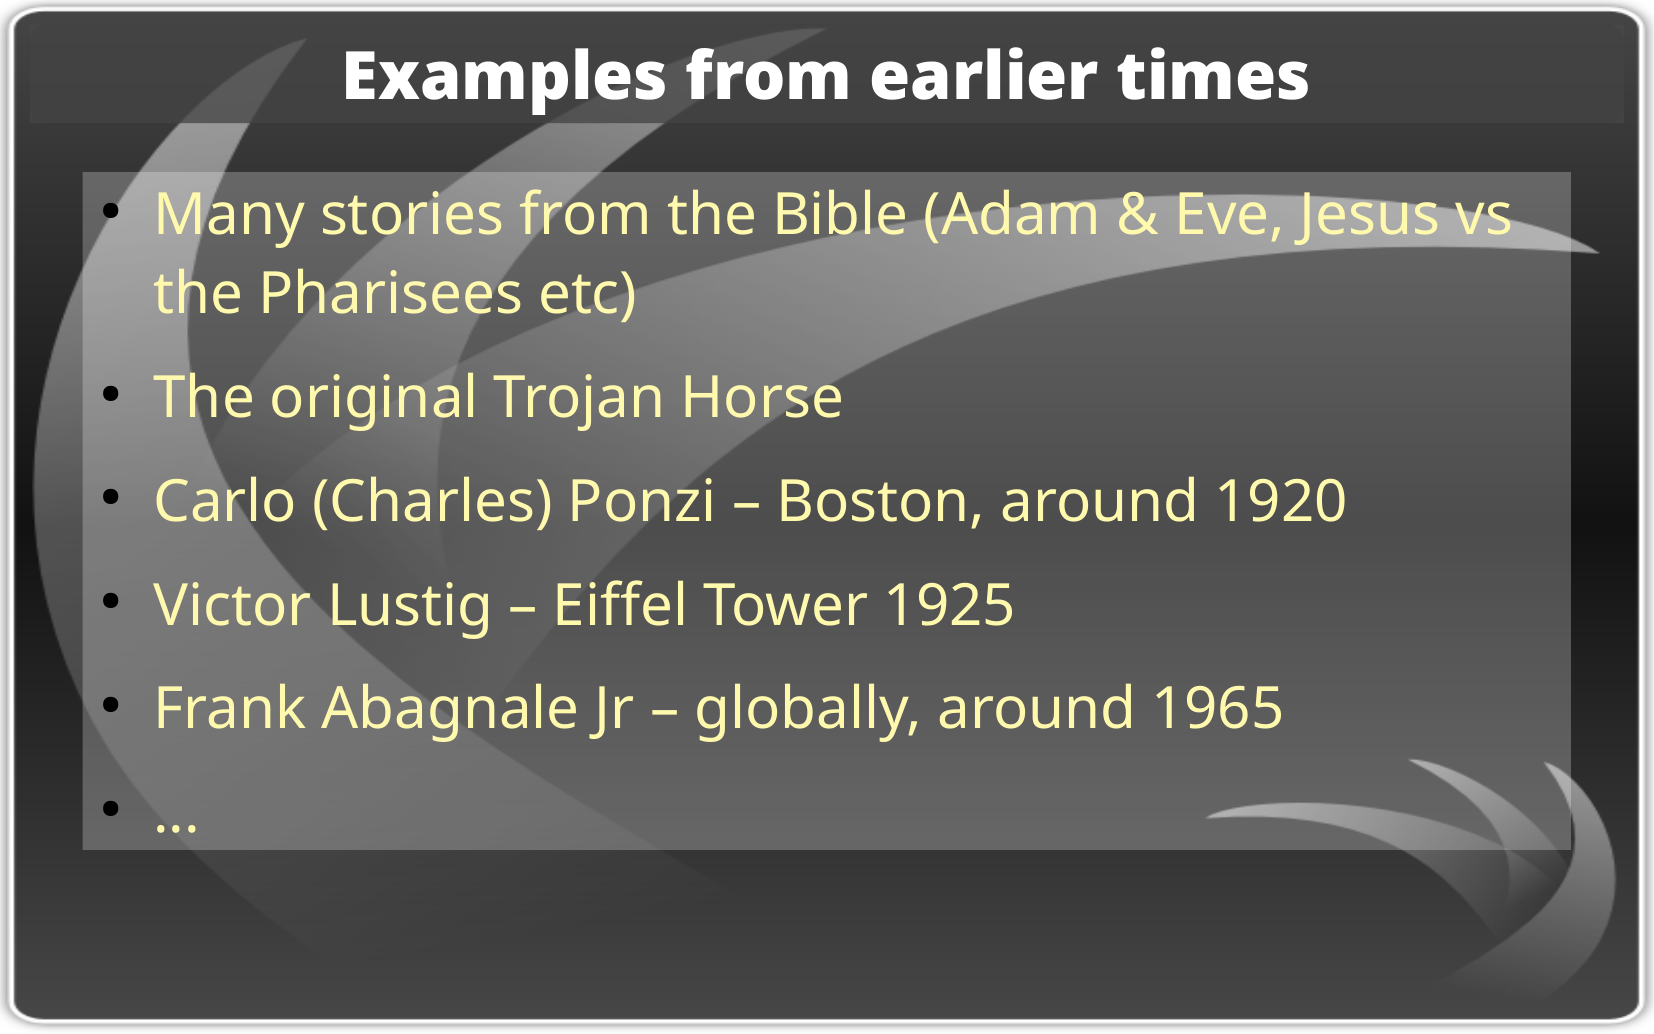

# Examples from earlier times
Many stories from the Bible (Adam & Eve, Jesus vs the Pharisees etc)
The original Trojan Horse
Carlo (Charles) Ponzi – Boston, around 1920
Victor Lustig – Eiffel Tower 1925
Frank Abagnale Jr – globally, around 1965
...